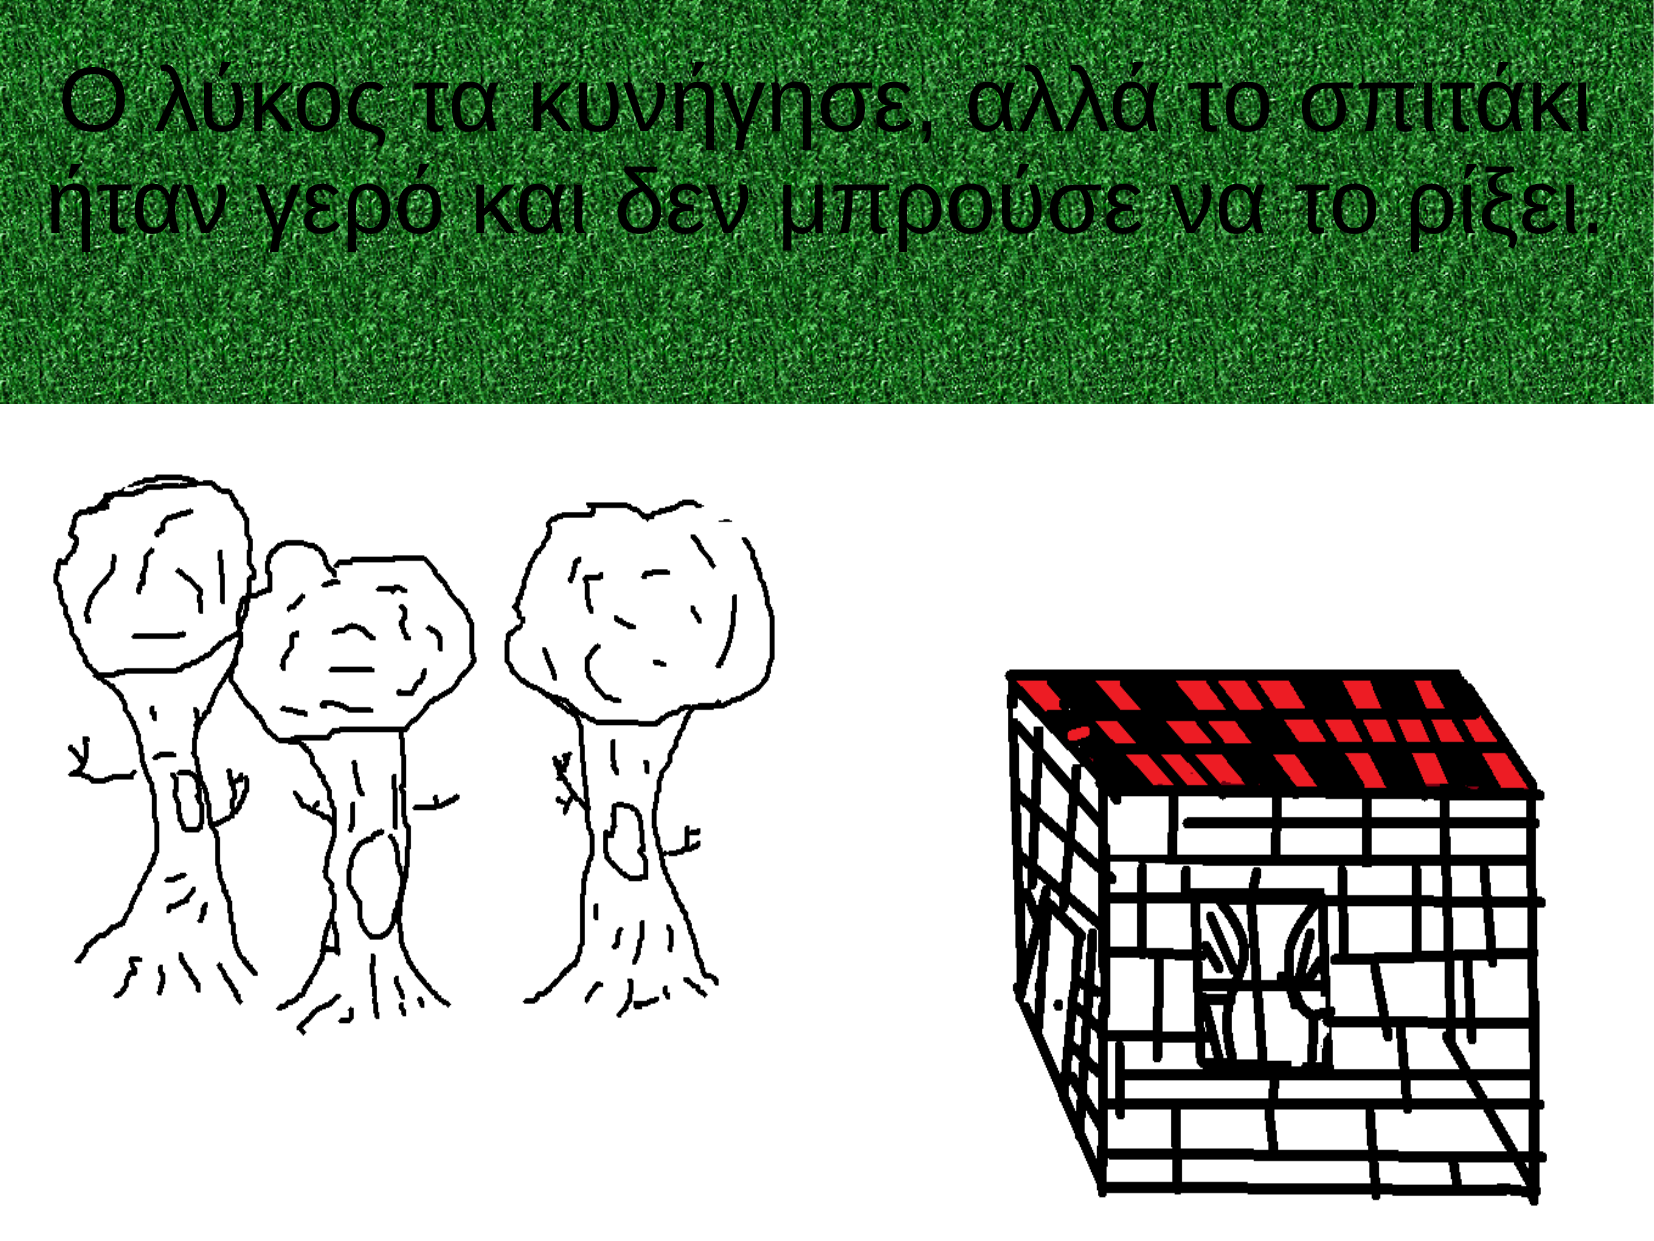

# Ο λύκος τα κυνήγησε, αλλά το σπιτάκι ήταν γερό και δεν μπρούσε να το ρίξει.